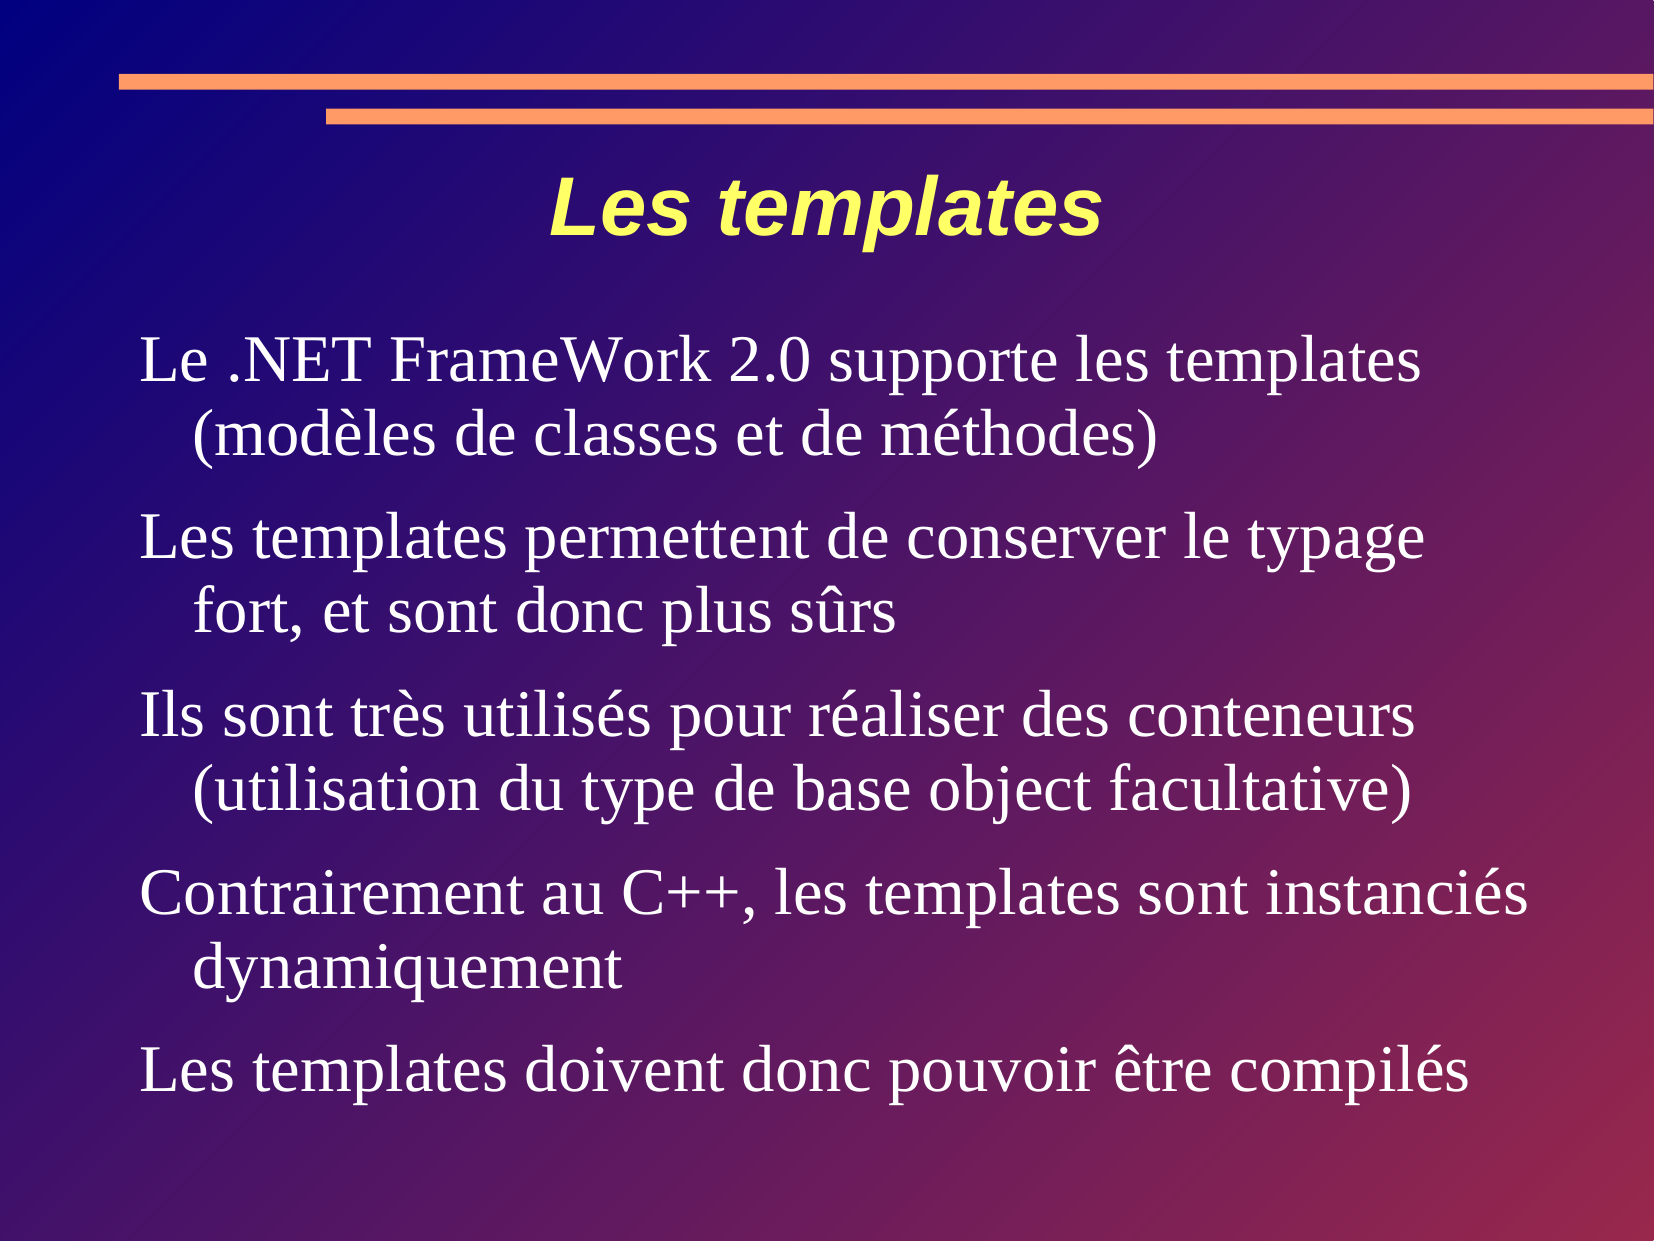

# Les templates
Le .NET FrameWork 2.0 supporte les templates (modèles de classes et de méthodes)
Les templates permettent de conserver le typage fort, et sont donc plus sûrs
Ils sont très utilisés pour réaliser des conteneurs (utilisation du type de base object facultative)
Contrairement au C++, les templates sont instanciés dynamiquement
Les templates doivent donc pouvoir être compilés